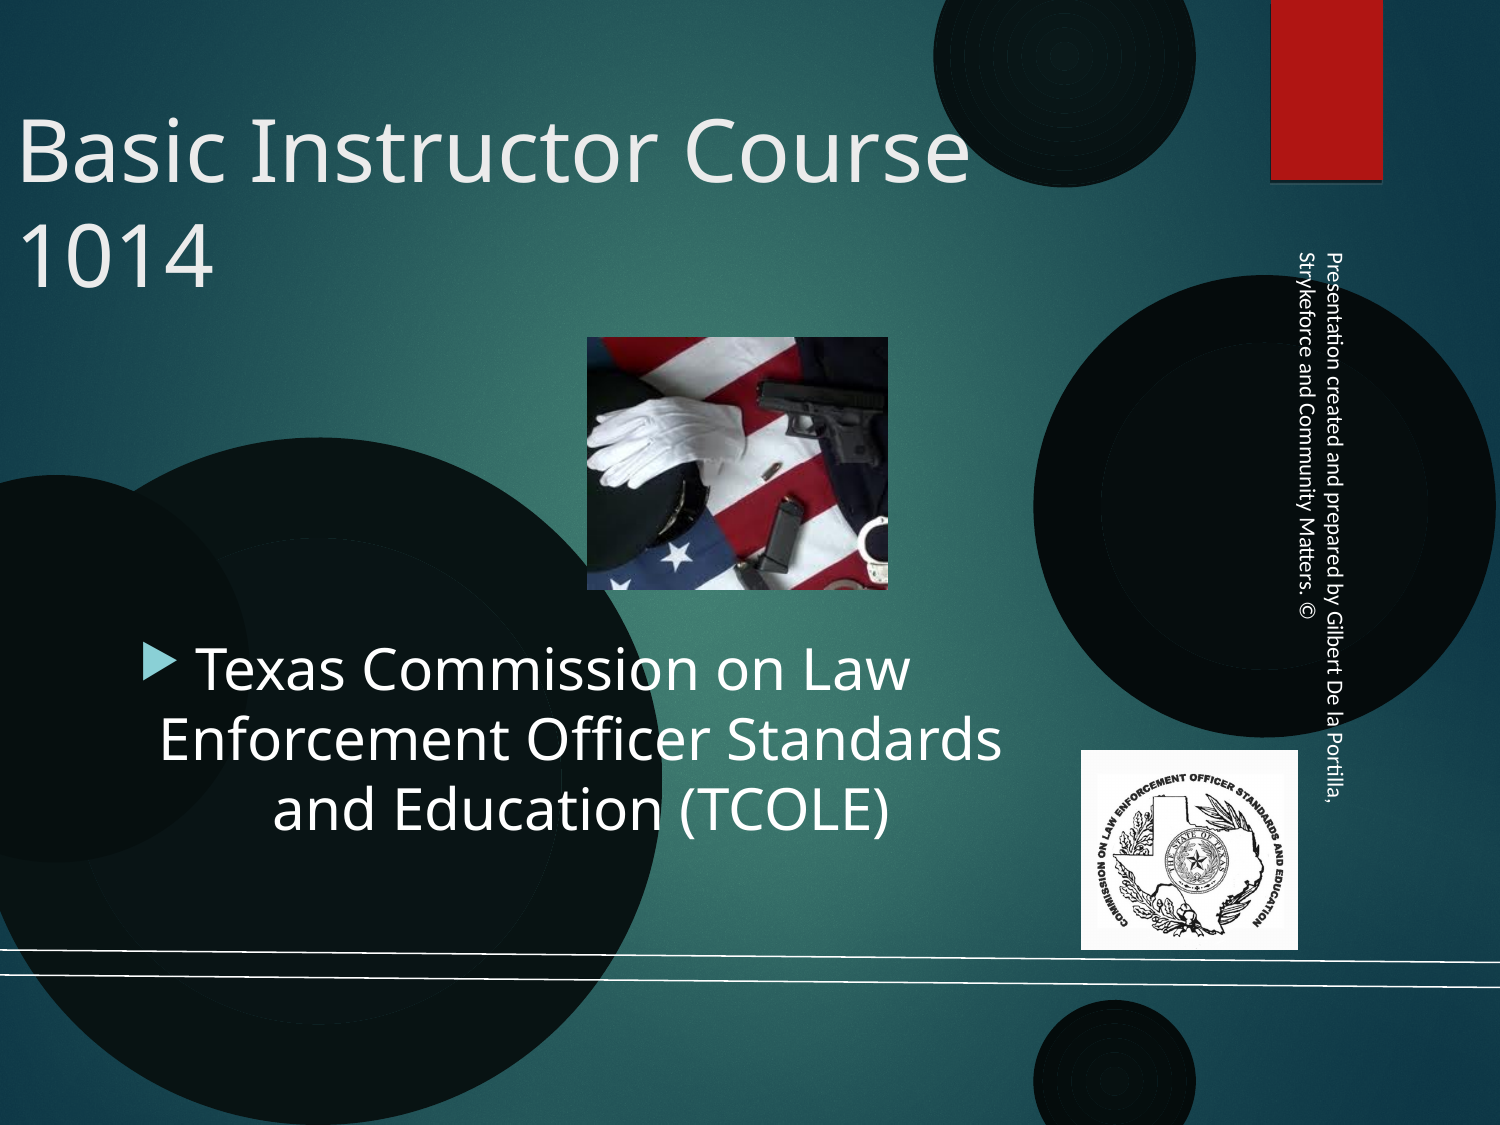

# Basic Instructor Course 1014
Presentation created and prepared by Gilbert De la Portilla, Strykeforce and Community Matters. ©
Texas Commission on Law Enforcement Officer Standards and Education (TCOLE)